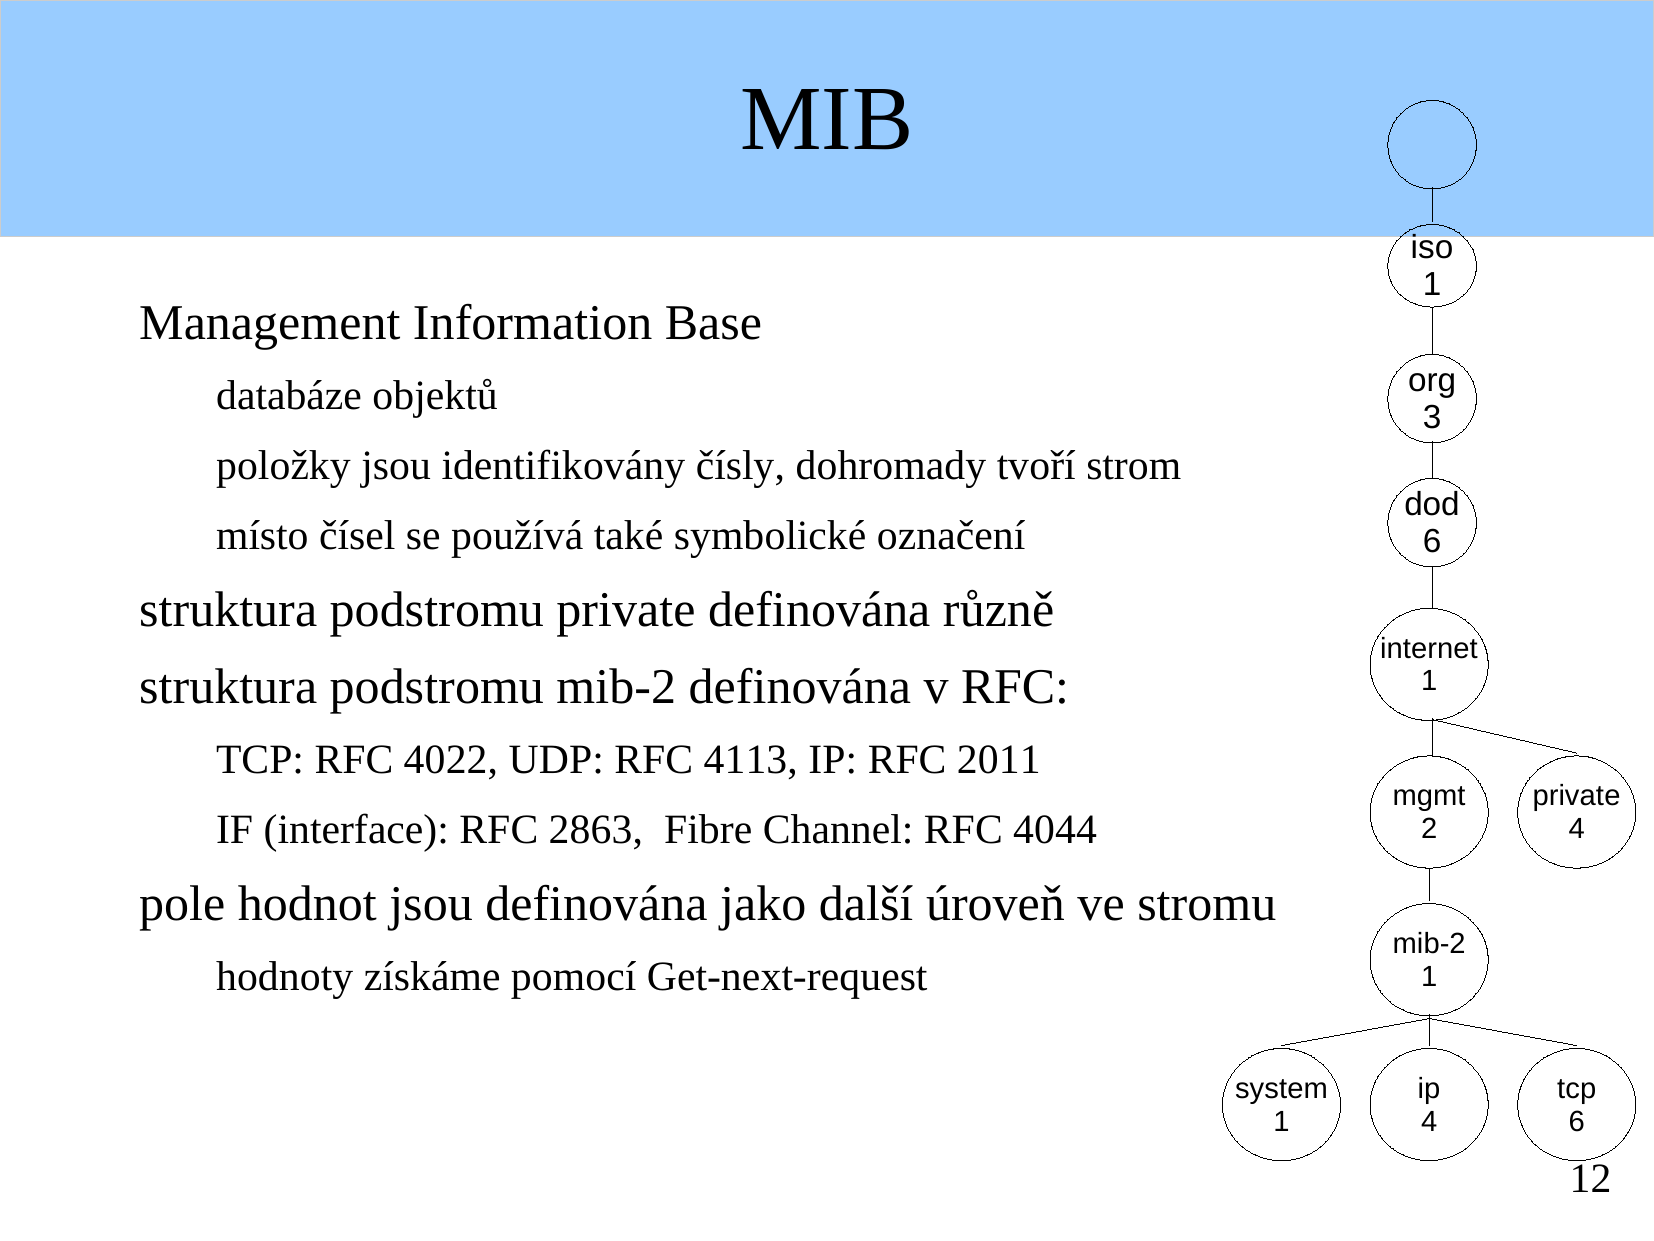

# MIB
iso
1
Management Information Base
databáze objektů
položky jsou identifikovány čísly, dohromady tvoří strom
místo čísel se používá také symbolické označení
struktura podstromu private definována různě
struktura podstromu mib-2 definována v RFC:
TCP: RFC 4022, UDP: RFC 4113, IP: RFC 2011
IF (interface): RFC 2863, Fibre Channel: RFC 4044
pole hodnot jsou definována jako další úroveň ve stromu
hodnoty získáme pomocí Get-next-request
org
3
dod
6
internet
1
mgmt
2
private
4
mib-2
1
ip
4
system
1
tcp
6